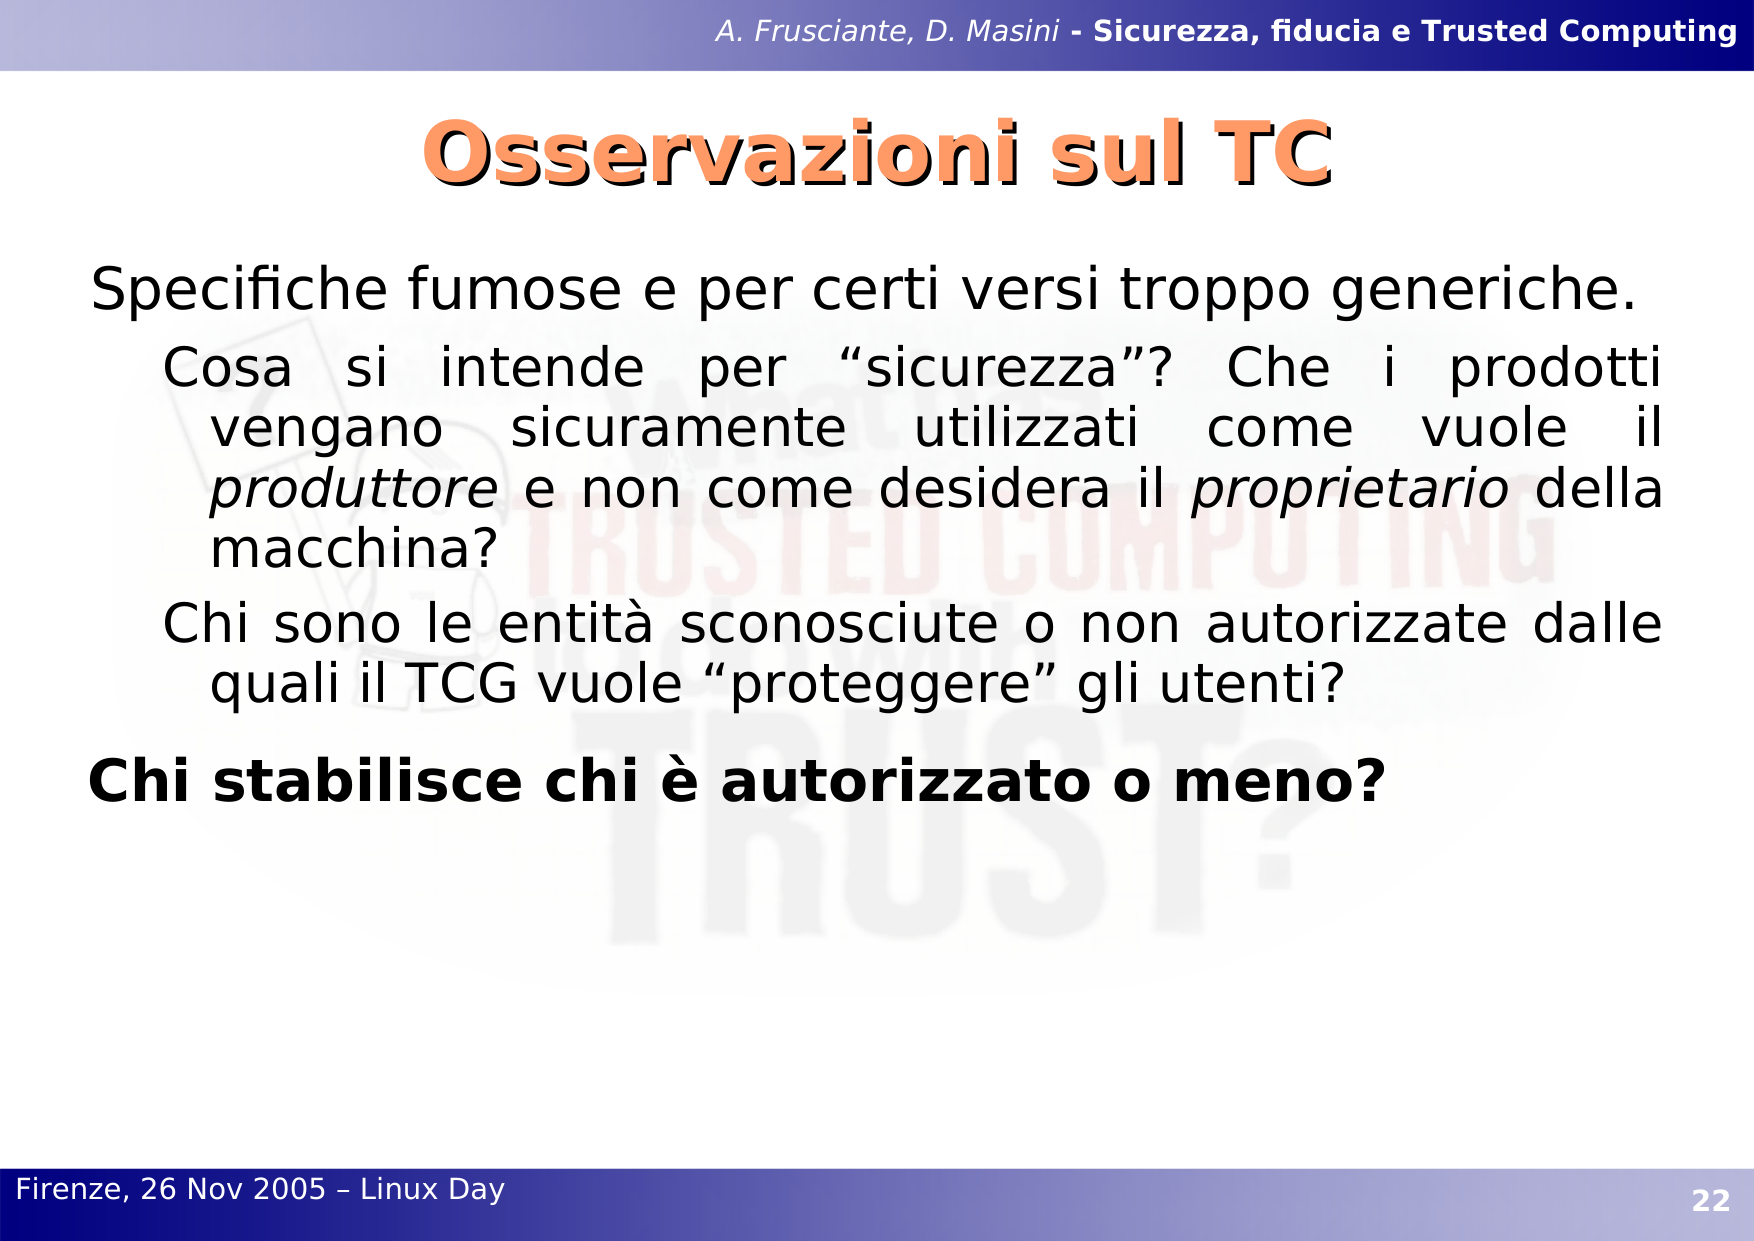

A. Frusciante, D. Masini - Sicurezza, fiducia e Trusted Computing
# Osservazioni sul TC
Specifiche fumose e per certi versi troppo generiche.
Cosa si intende per “sicurezza”? Che i prodotti vengano sicuramente utilizzati come vuole il produttore e non come desidera il proprietario della macchina?
Chi sono le entità sconosciute o non autorizzate dalle quali il TCG vuole “proteggere” gli utenti?
Chi stabilisce chi è autorizzato o meno?
Firenze, 26 Nov 2005 – Linux Day